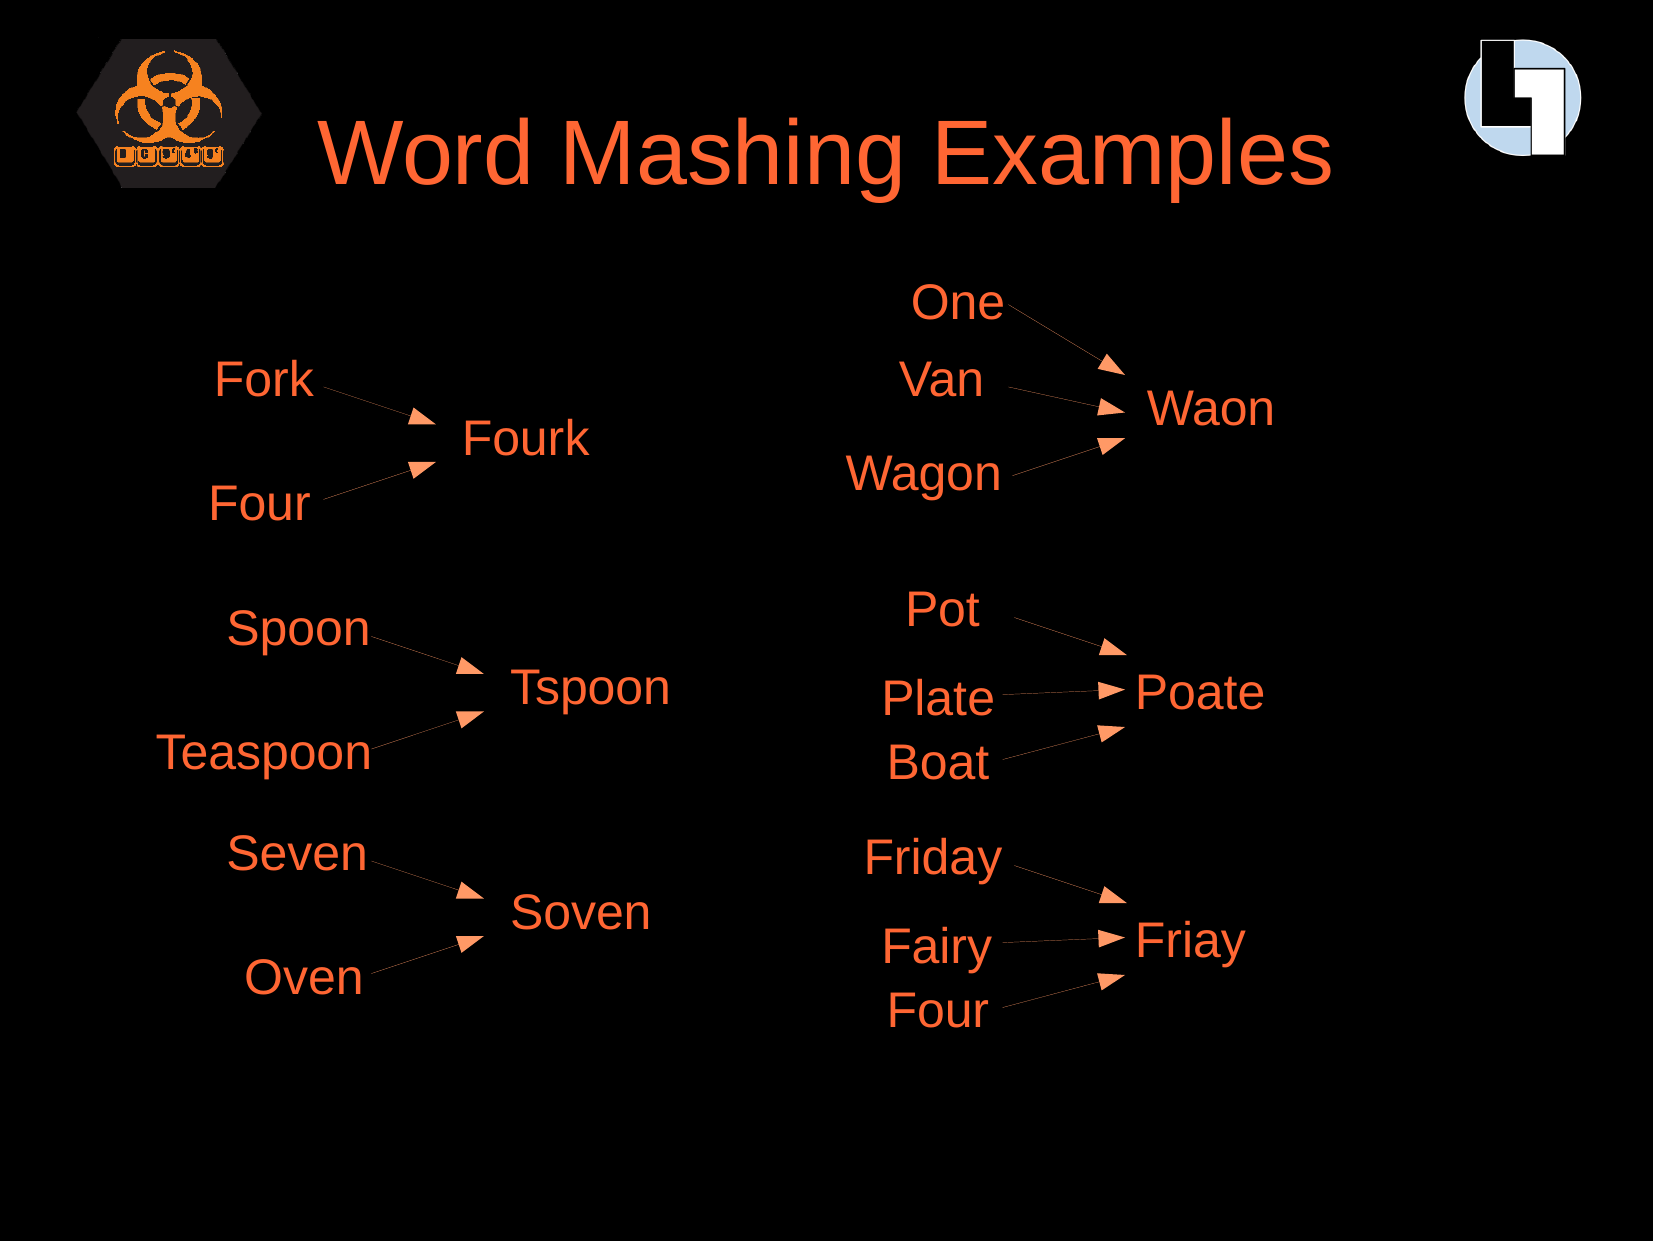

# Word Mashing Examples
One
Fork
Van
Waon
Fourk
Wagon
Four
Pot
Spoon
Tspoon
Poate
Plate
Teaspoon
Boat
Seven
Friday
Soven
Friay
Fairy
Oven
Four